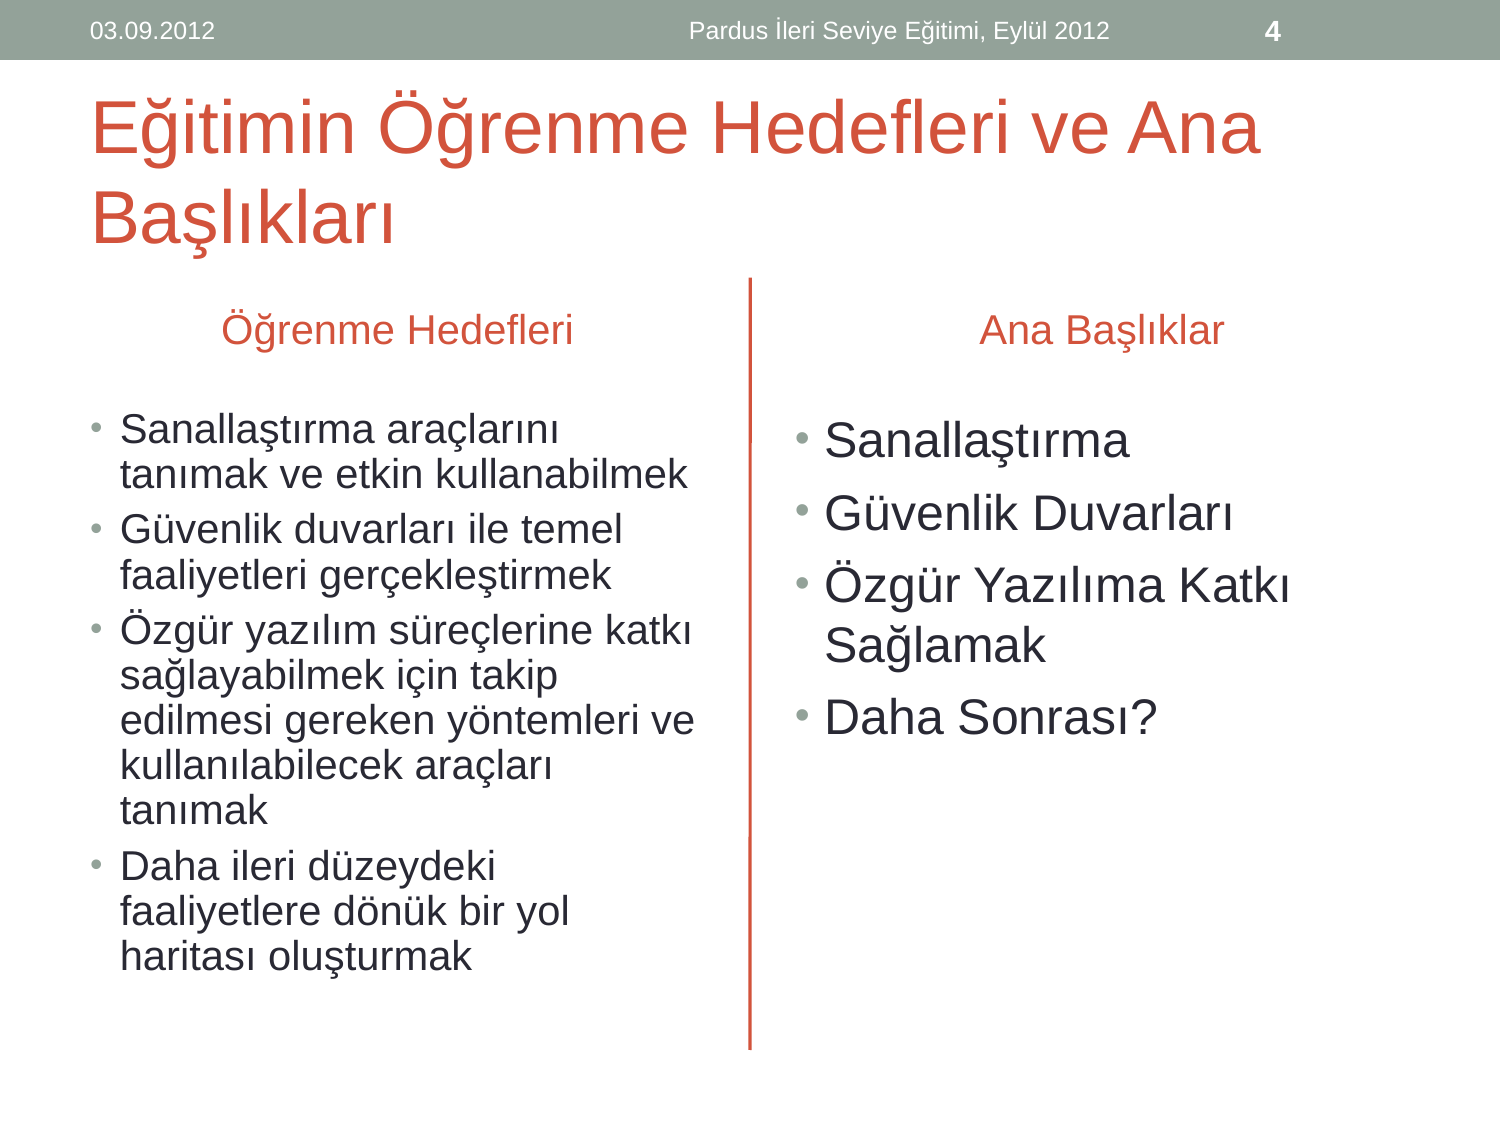

03.09.2012
Pardus İleri Seviye Eğitimi, Eylül 2012
# Eğitimin Öğrenme Hedefleri ve Ana Başlıkları
Öğrenme Hedefleri
Ana Başlıklar
Sanallaştırma araçlarını tanımak ve etkin kullanabilmek
Güvenlik duvarları ile temel faaliyetleri gerçekleştirmek
Özgür yazılım süreçlerine katkı sağlayabilmek için takip edilmesi gereken yöntemleri ve kullanılabilecek araçları tanımak
Daha ileri düzeydeki faaliyetlere dönük bir yol haritası oluşturmak
Sanallaştırma
Güvenlik Duvarları
Özgür Yazılıma Katkı Sağlamak
Daha Sonrası?